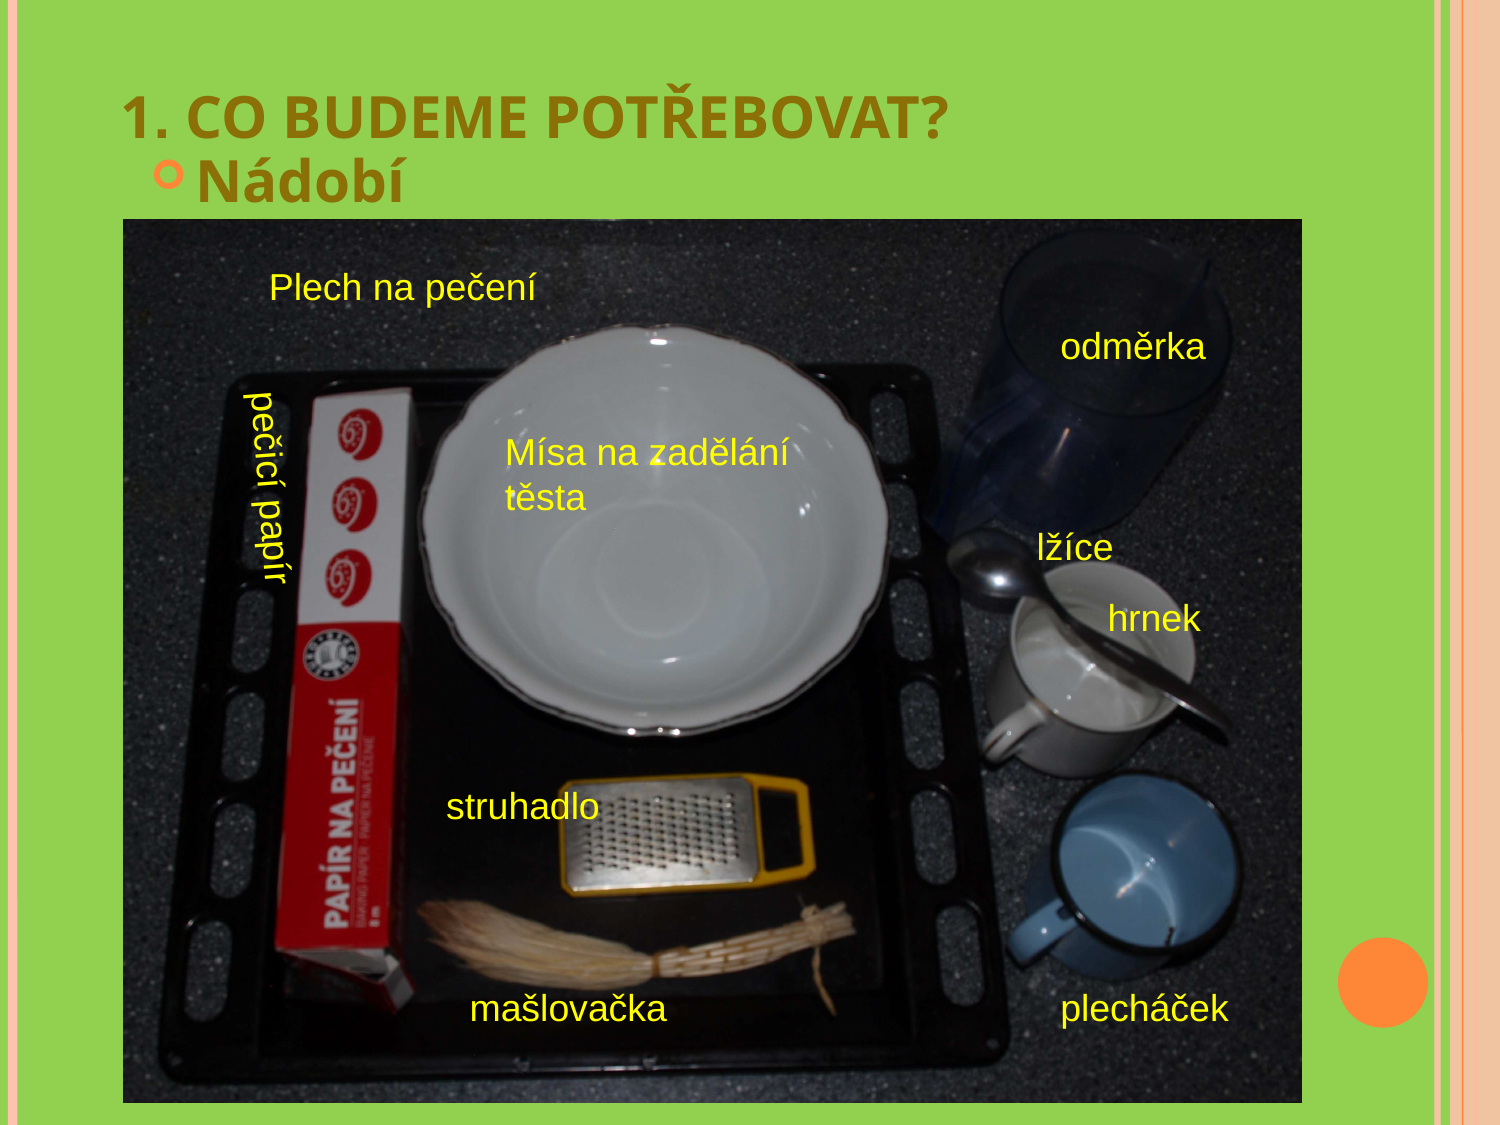

# 1. CO BUDEME POTŘEBOVAT?
Nádobí
Plech na pečení
odměrka
Mísa na zadělání
těsta
pečicí papír
lžíce
hrnek
struhadlo
mašlovačka
plecháček